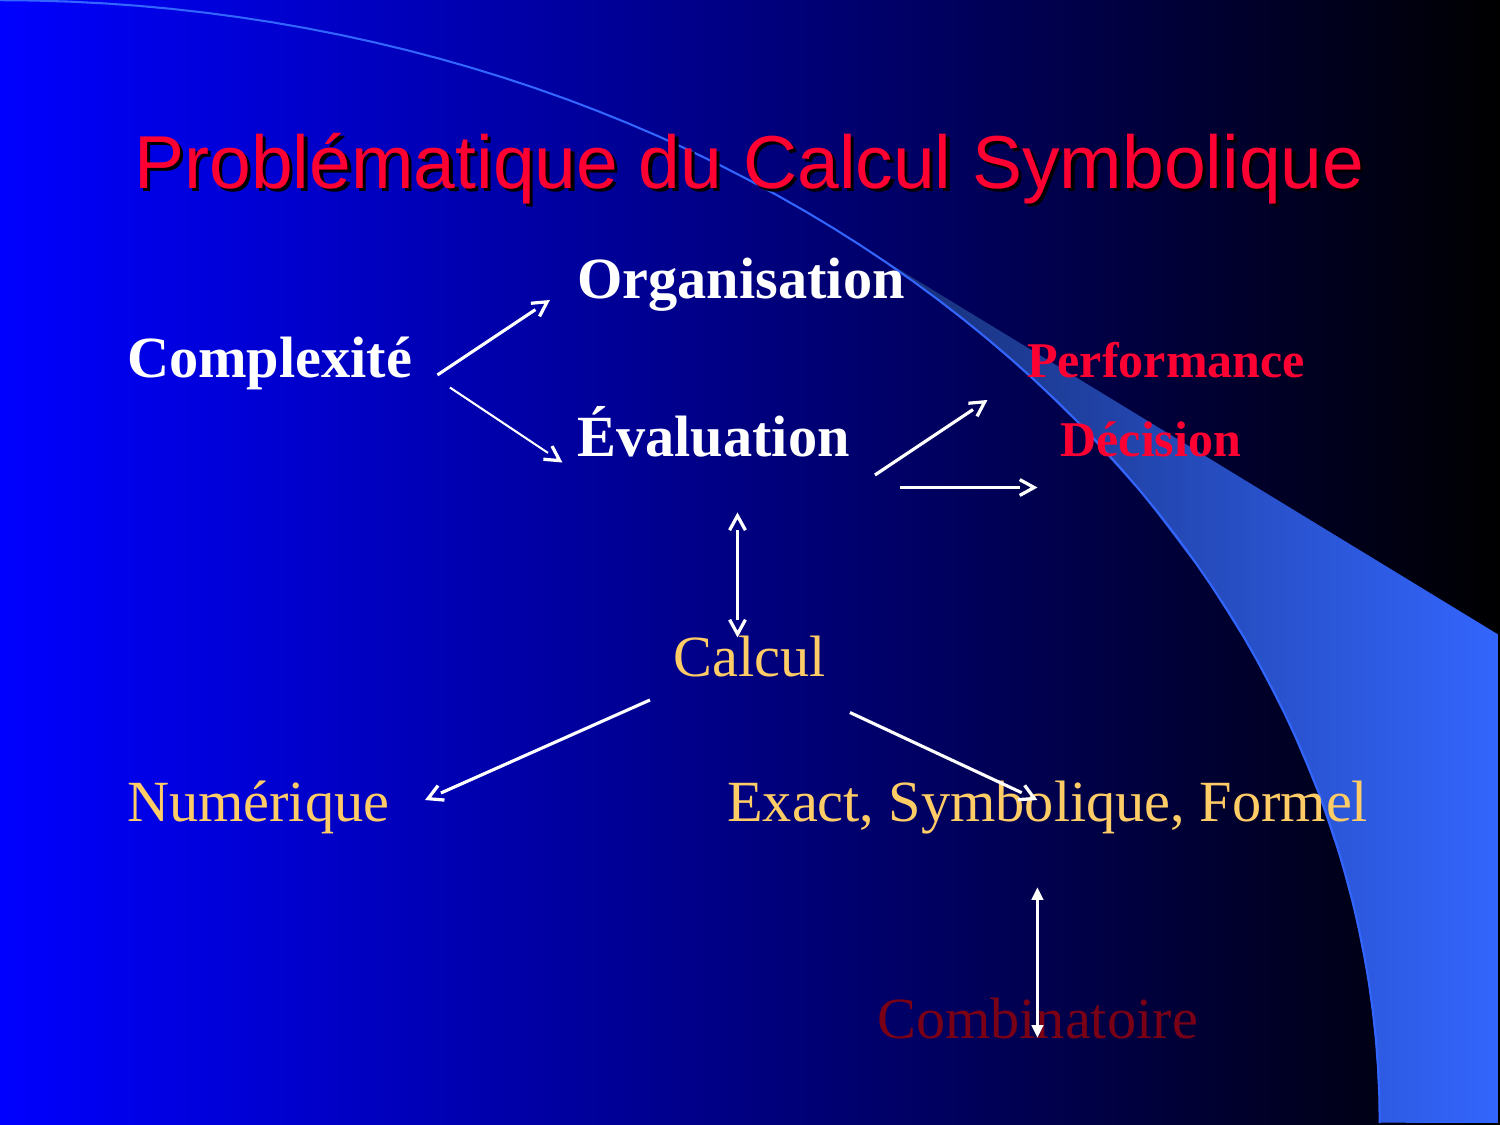

# Problématique du Calcul Symbolique
				Organisation
Complexité					Performance
				Évaluation 	 Décision
Calcul
Numérique			Exact, Symbolique, Formel
						Combinatoire